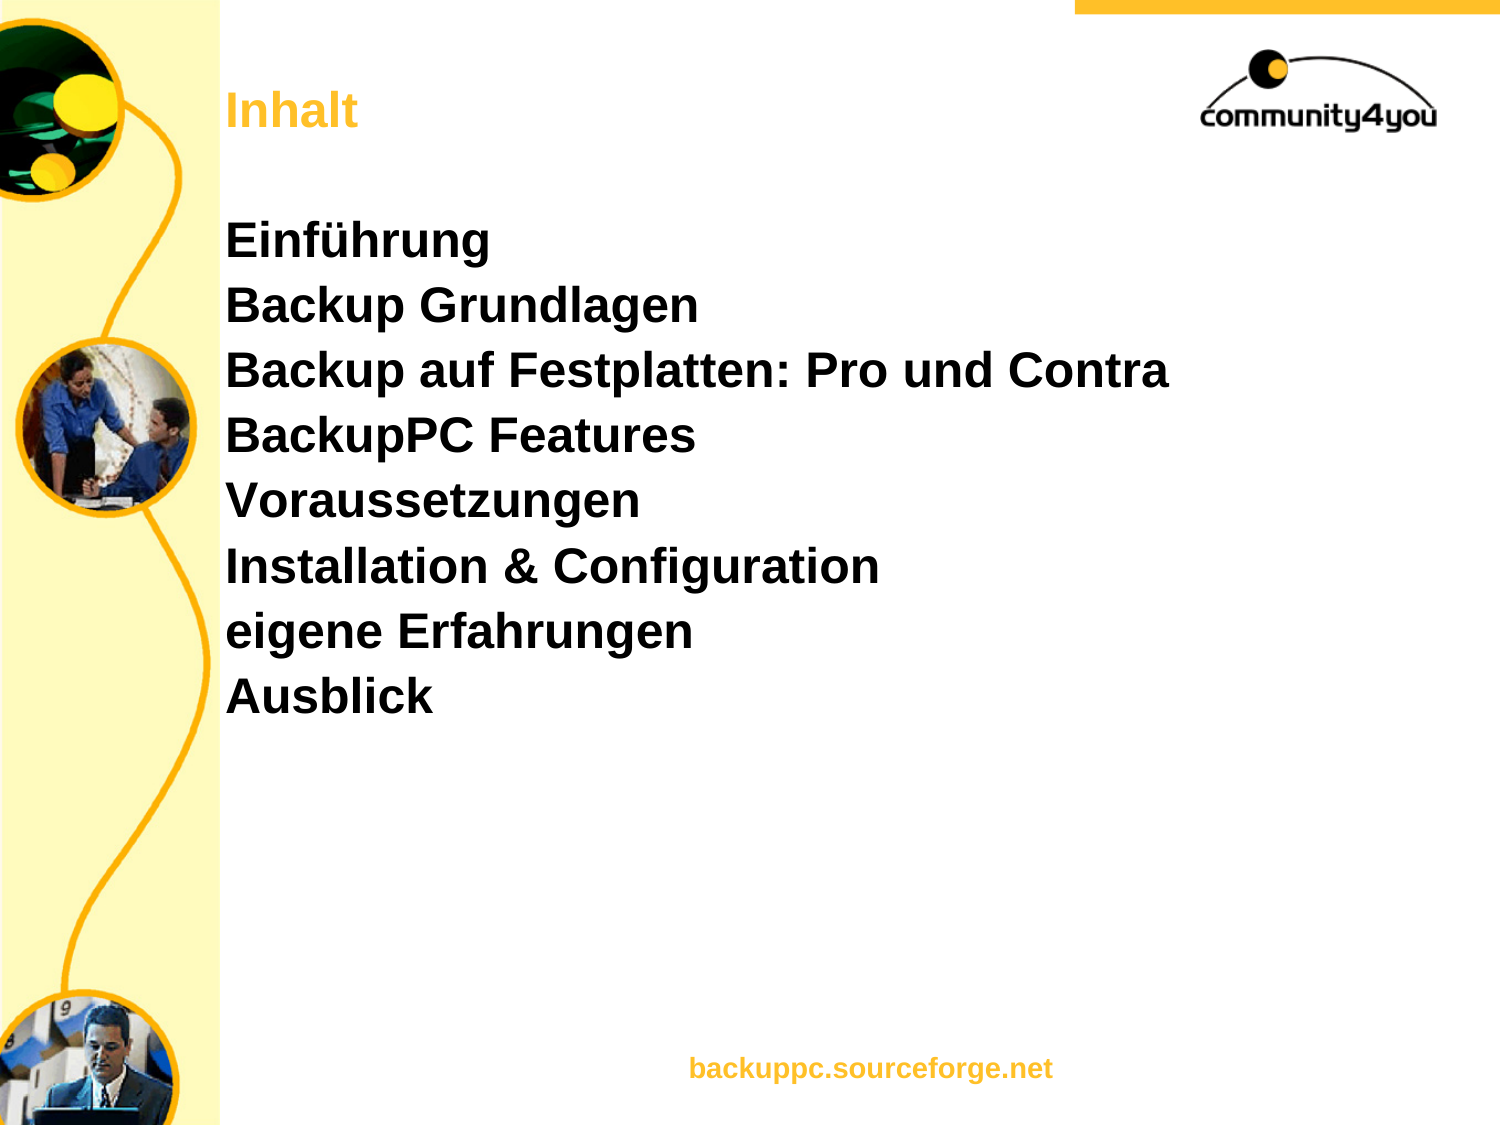

# Inhalt
Einführung
Backup Grundlagen
Backup auf Festplatten: Pro und Contra
BackupPC Features
Voraussetzungen
Installation & Configuration
eigene Erfahrungen
Ausblick